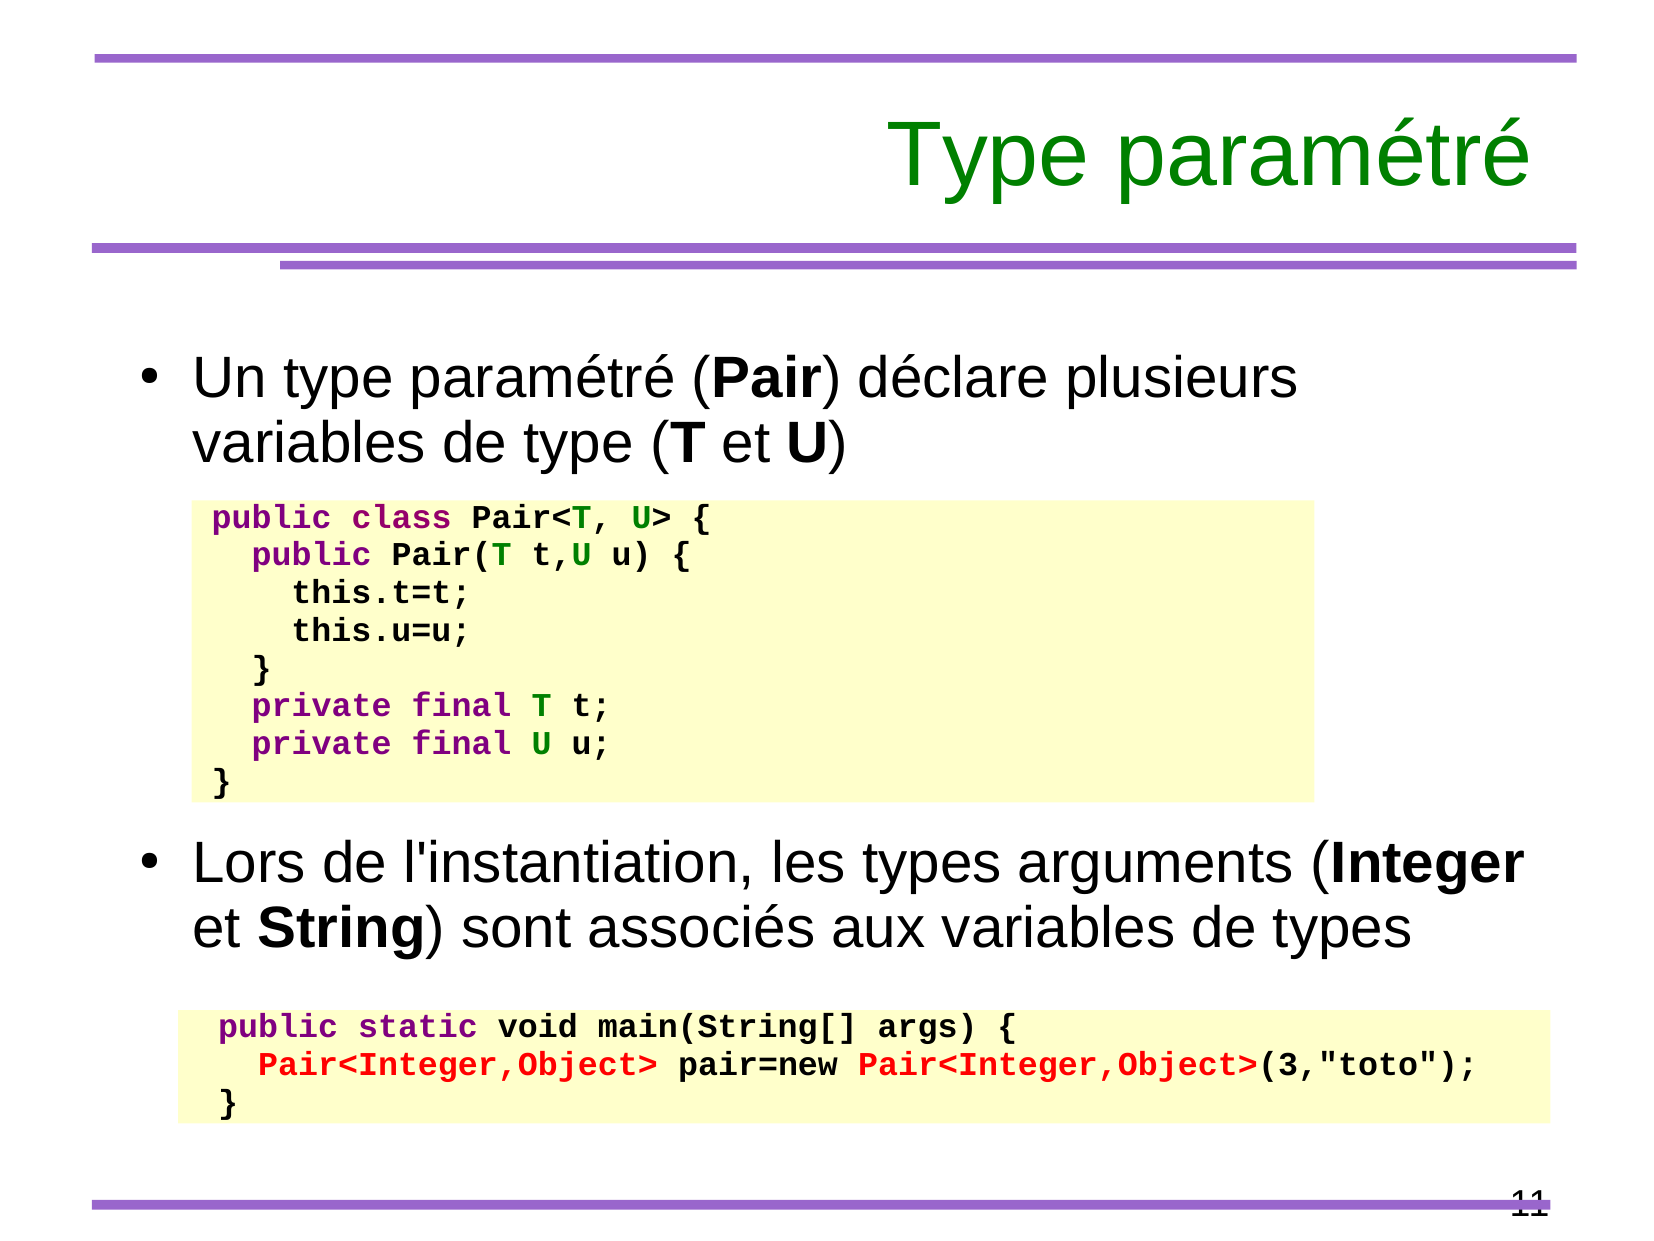

# Type paramétré
Un type paramétré (Pair) déclare plusieurs variables de type (T et U)
Lors de l'instantiation, les types arguments (Integer et String) sont associés aux variables de types
 public class Pair<T, U> {
 public Pair(T t,U u) {
 this.t=t;
 this.u=u;
 }
 private final T t;
 private final U u;
 }
 public static void main(String[] args) {
 Pair<Integer,Object> pair=new Pair<Integer,Object>(3,"toto");
 }